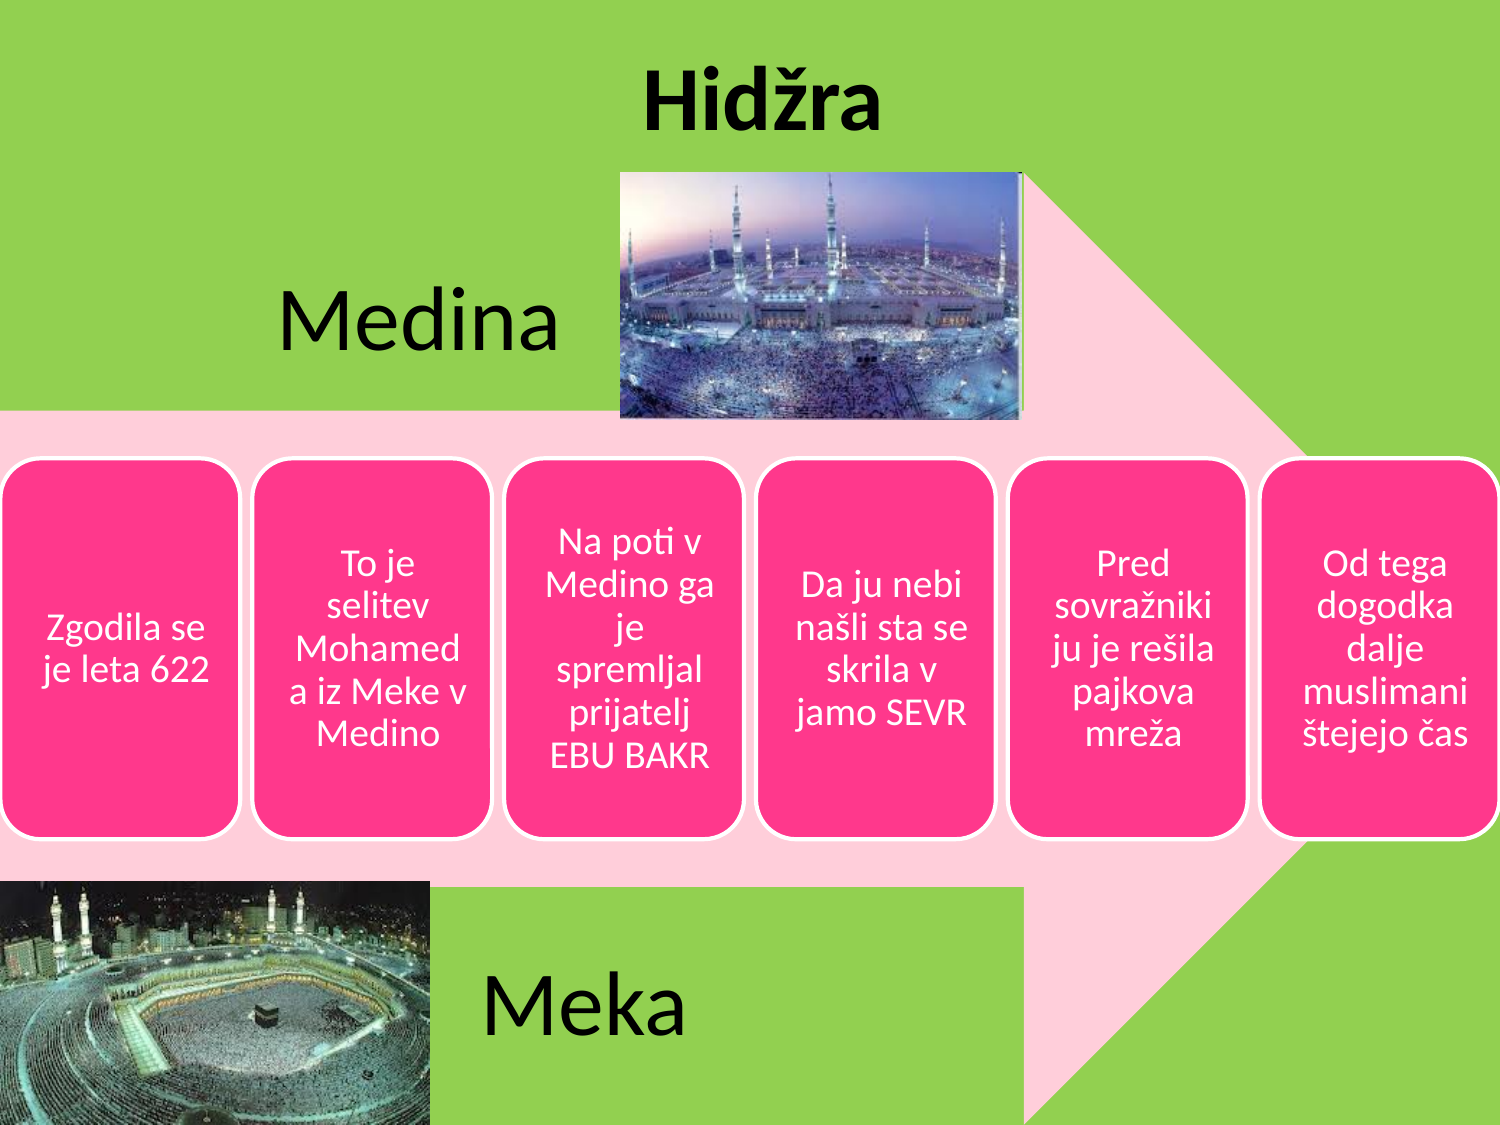

# Hidžra
Zgodila se je leta 622
To je selitev Mohameda iz Meke v Medino
Na poti v Medino ga je spremljal prijatelj EBU BAKR
Da ju nebi našli sta se skrila v jamo SEVR
Pred sovražniki ju je rešila pajkova mreža
Od tega dogodka dalje muslimani štejejo čas
Medina
Meka